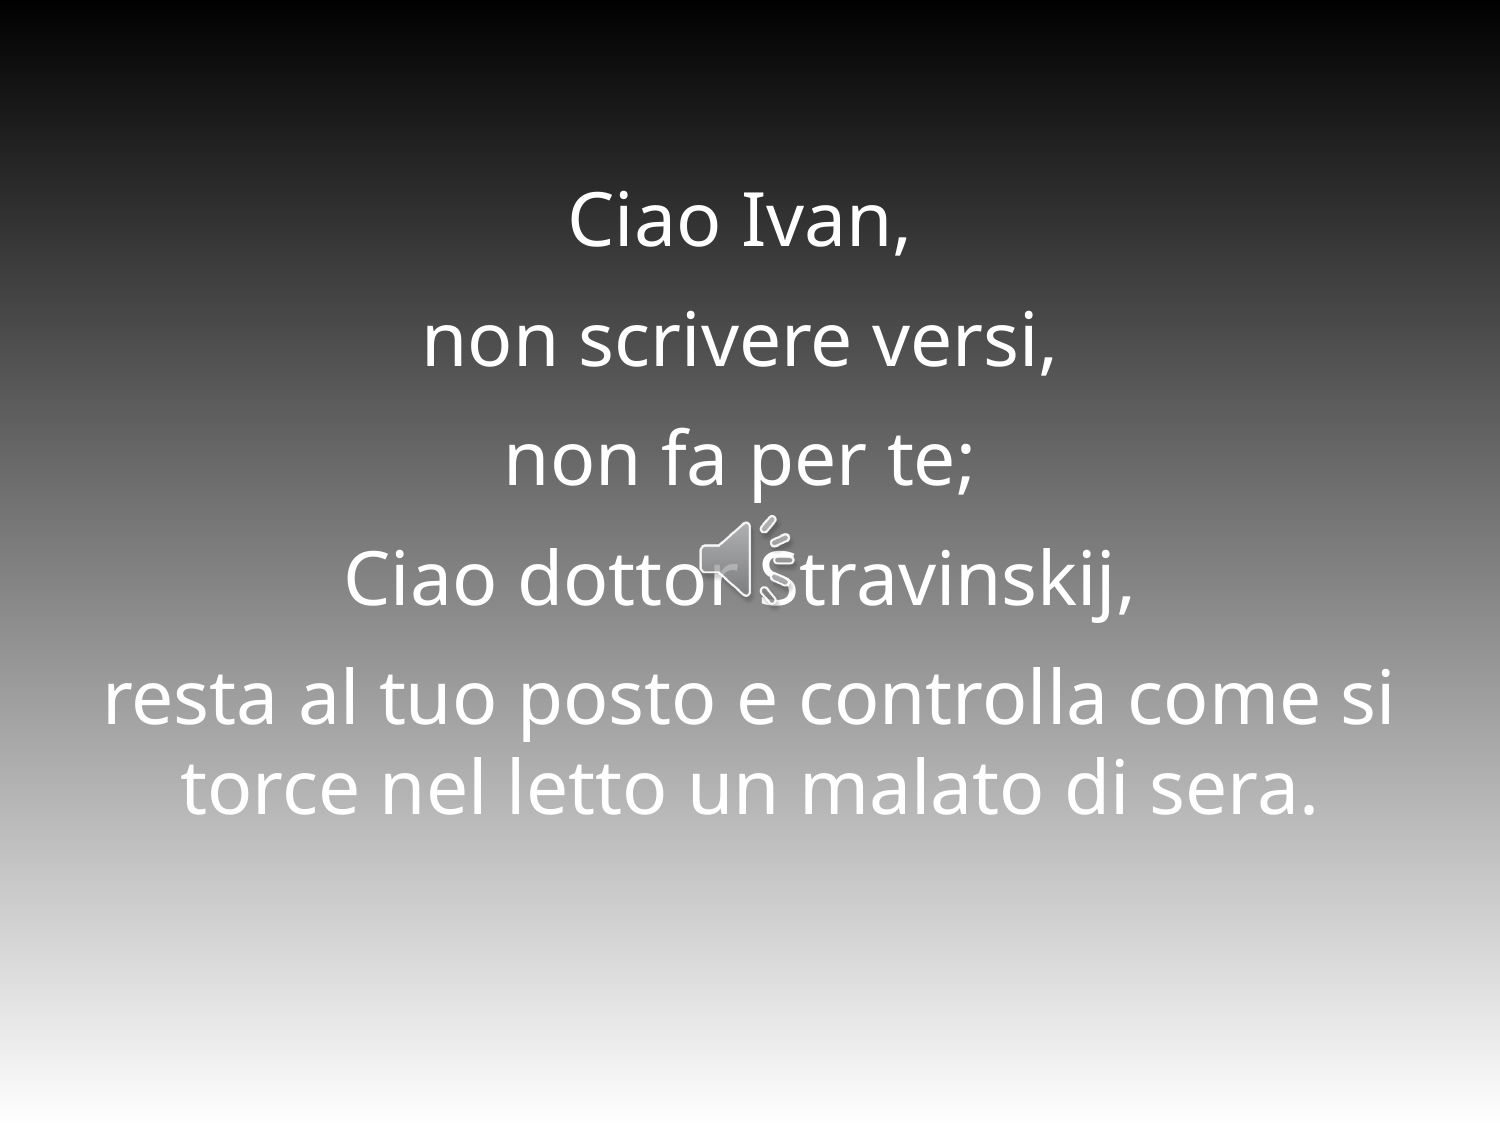

# Ciao Ivan,
non scrivere versi,
non fa per te;
Ciao dottor Stravinskij,
resta al tuo posto e controlla come si torce nel letto un malato di sera.